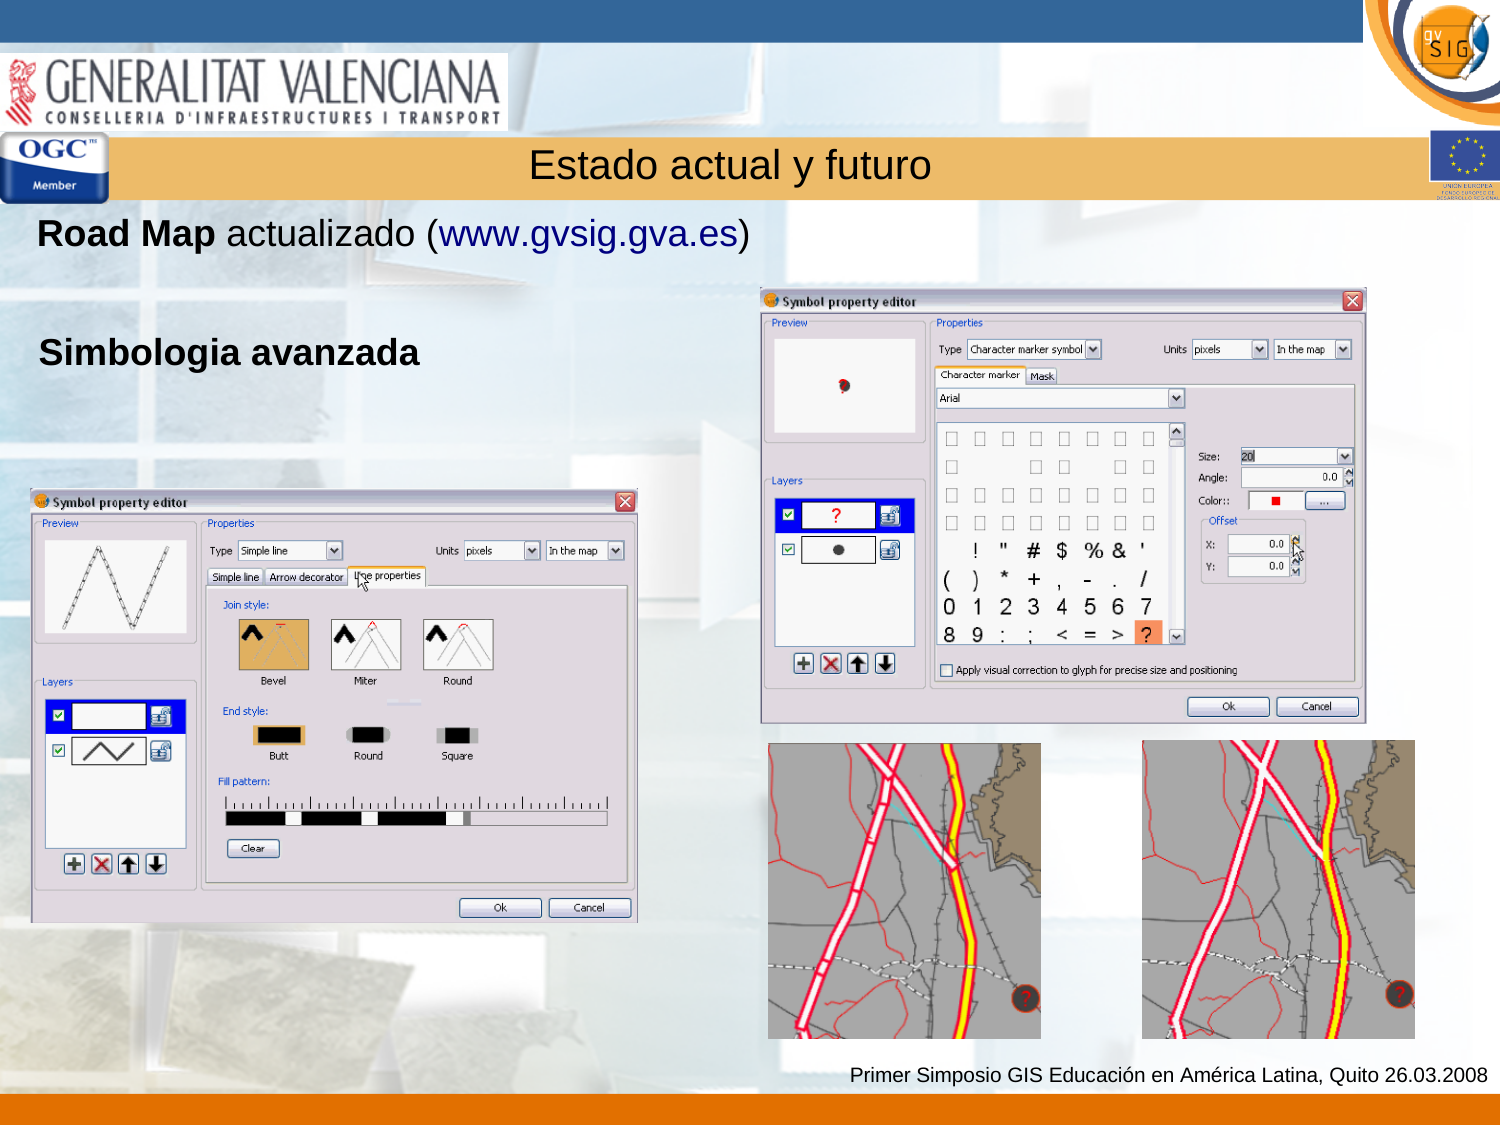

Estado actual y futuro
Road Map actualizado (www.gvsig.gva.es)
Simbologia avanzada